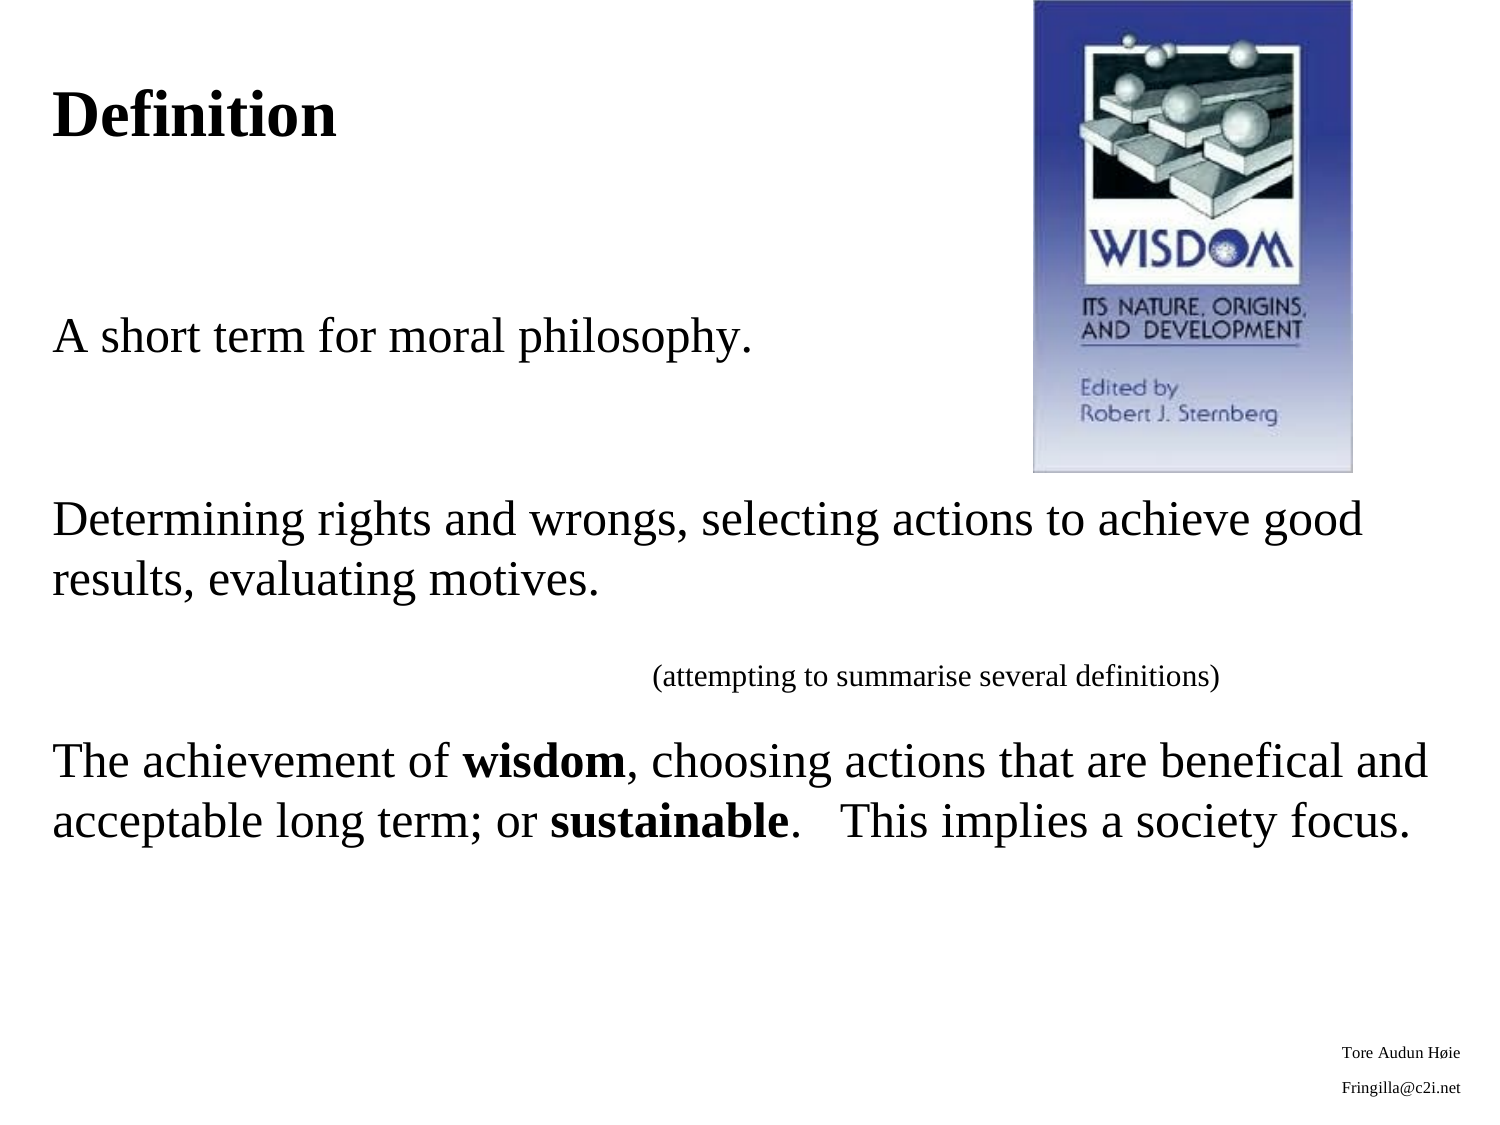

Definition
A short term for moral philosophy.
Determining rights and wrongs, selecting actions to achieve good results, evaluating motives.
 (attempting to summarise several definitions)
The achievement of wisdom, choosing actions that are benefical and acceptable long term; or sustainable. This implies a society focus.
Tore Audun Høie
Fringilla@c2i.net